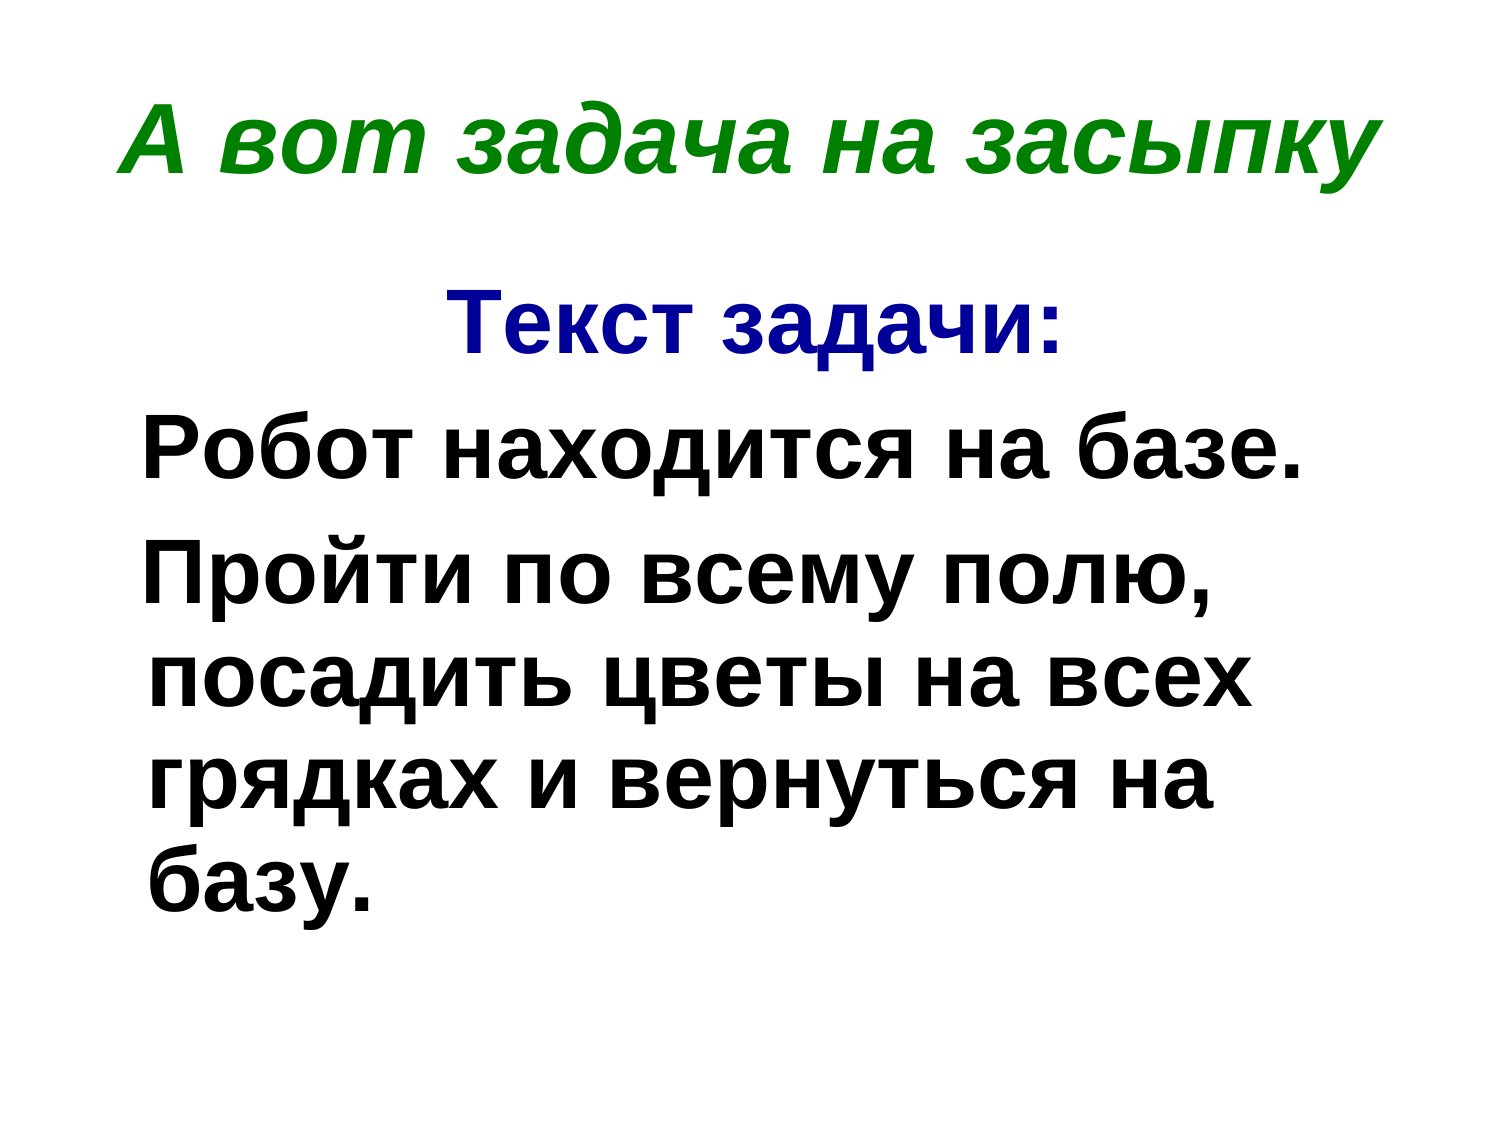

# А вот задача на засыпку
 Текст задачи:
 Робот находится на базе.
 Пройти по всему полю, посадить цветы на всех грядках и вернуться на базу.